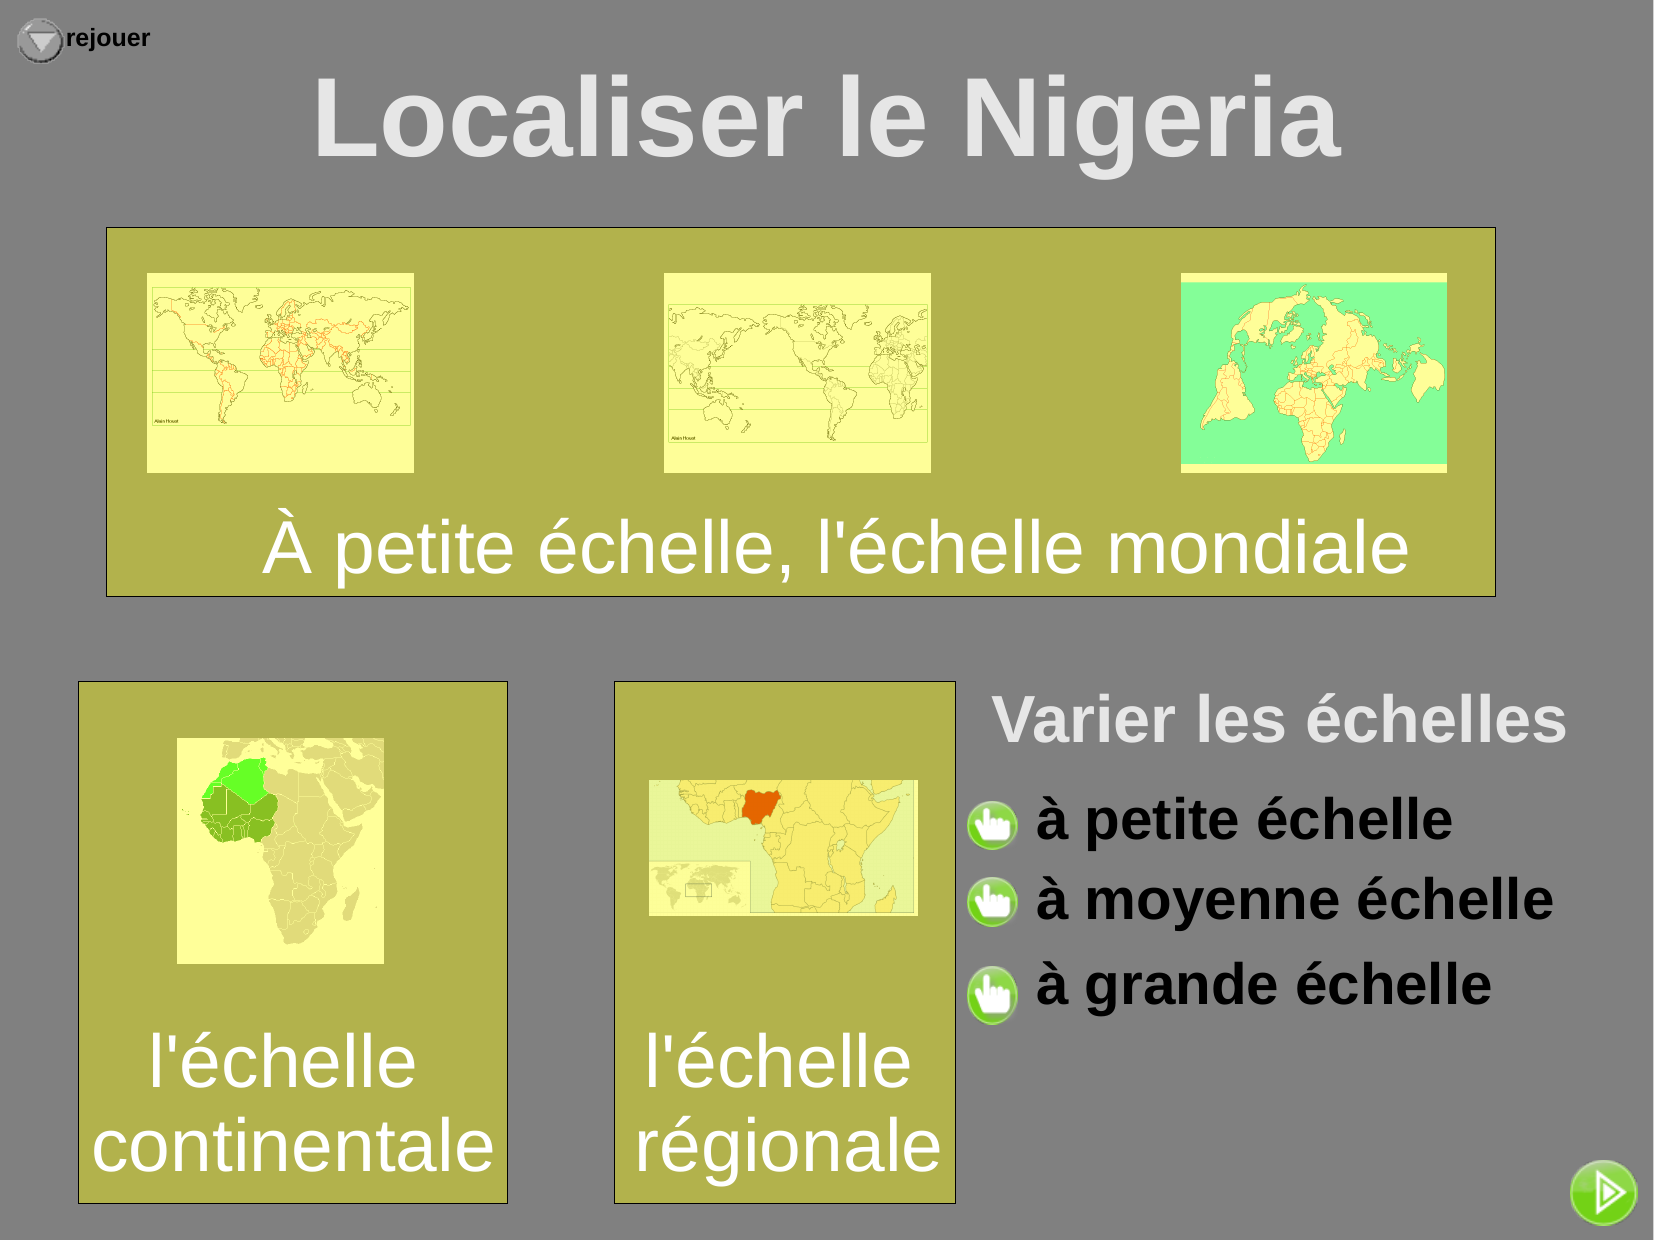

# Localiser le Nigeria
rejouer
À petite échelle, l'échelle mondiale
Varier les échelles
l'échelle
continentale
l'échelle
régionale
à petite échelle
à moyenne échelle
à grande échelle